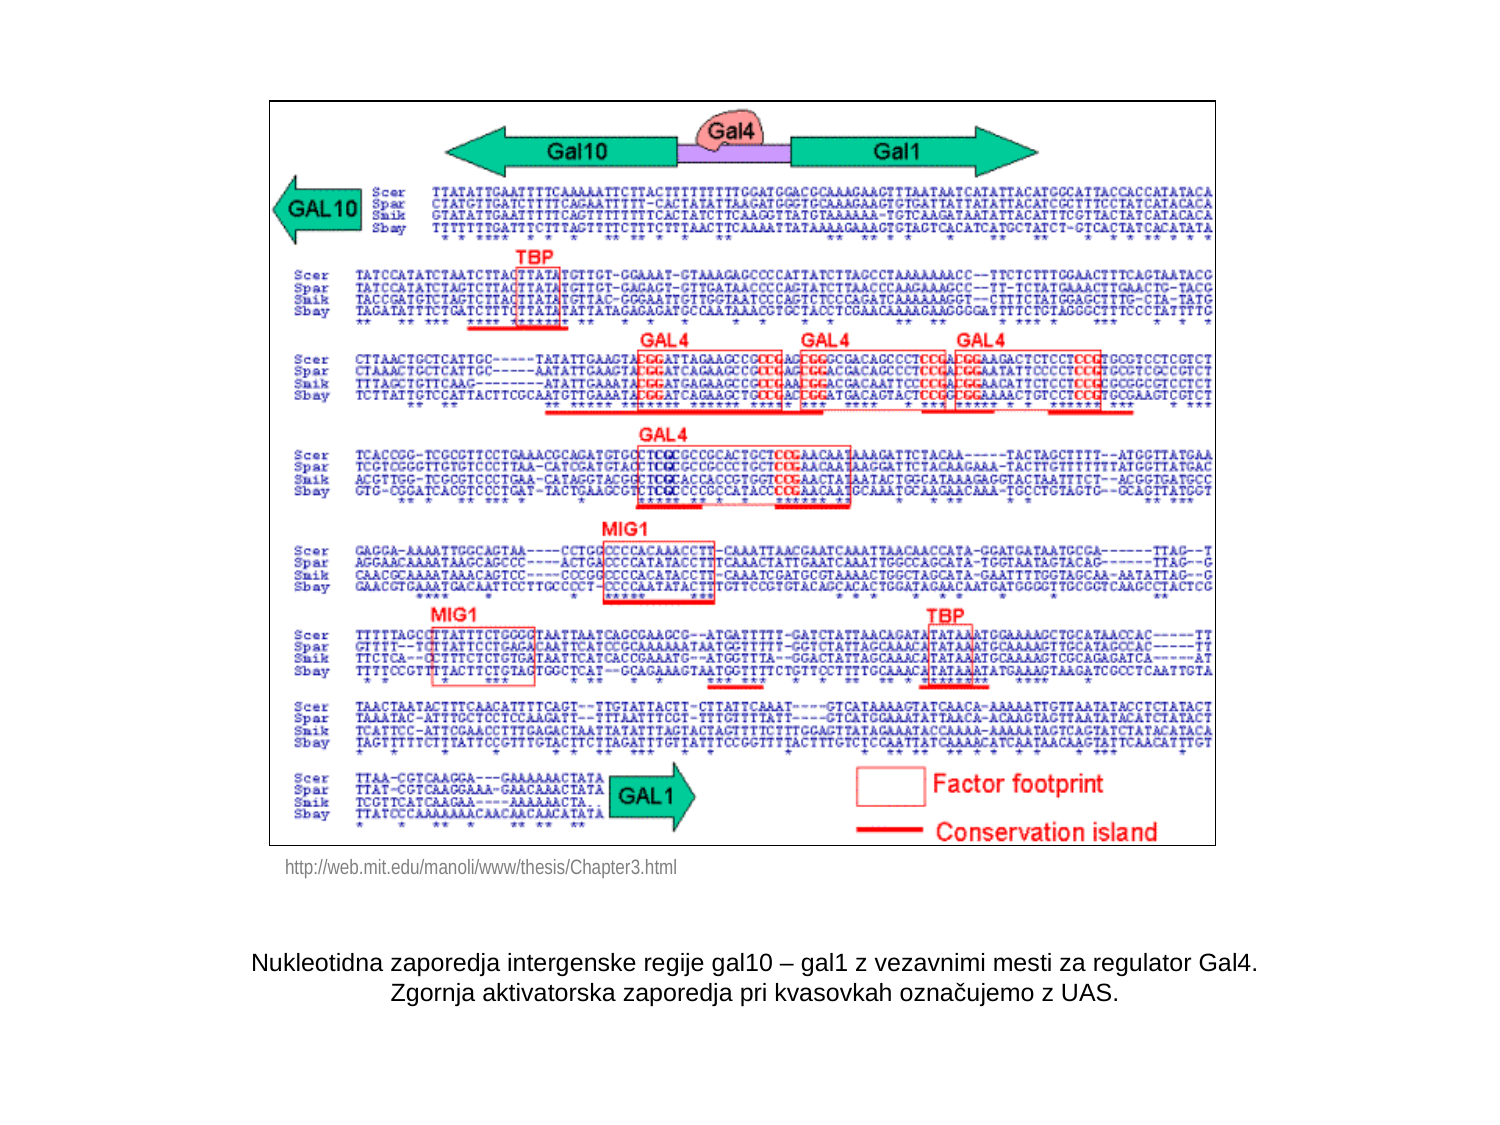

http://web.mit.edu/manoli/www/thesis/Chapter3.html
Nukleotidna zaporedja intergenske regije gal10 – gal1 z vezavnimi mesti za regulator Gal4.
Zgornja aktivatorska zaporedja pri kvasovkah označujemo z UAS.